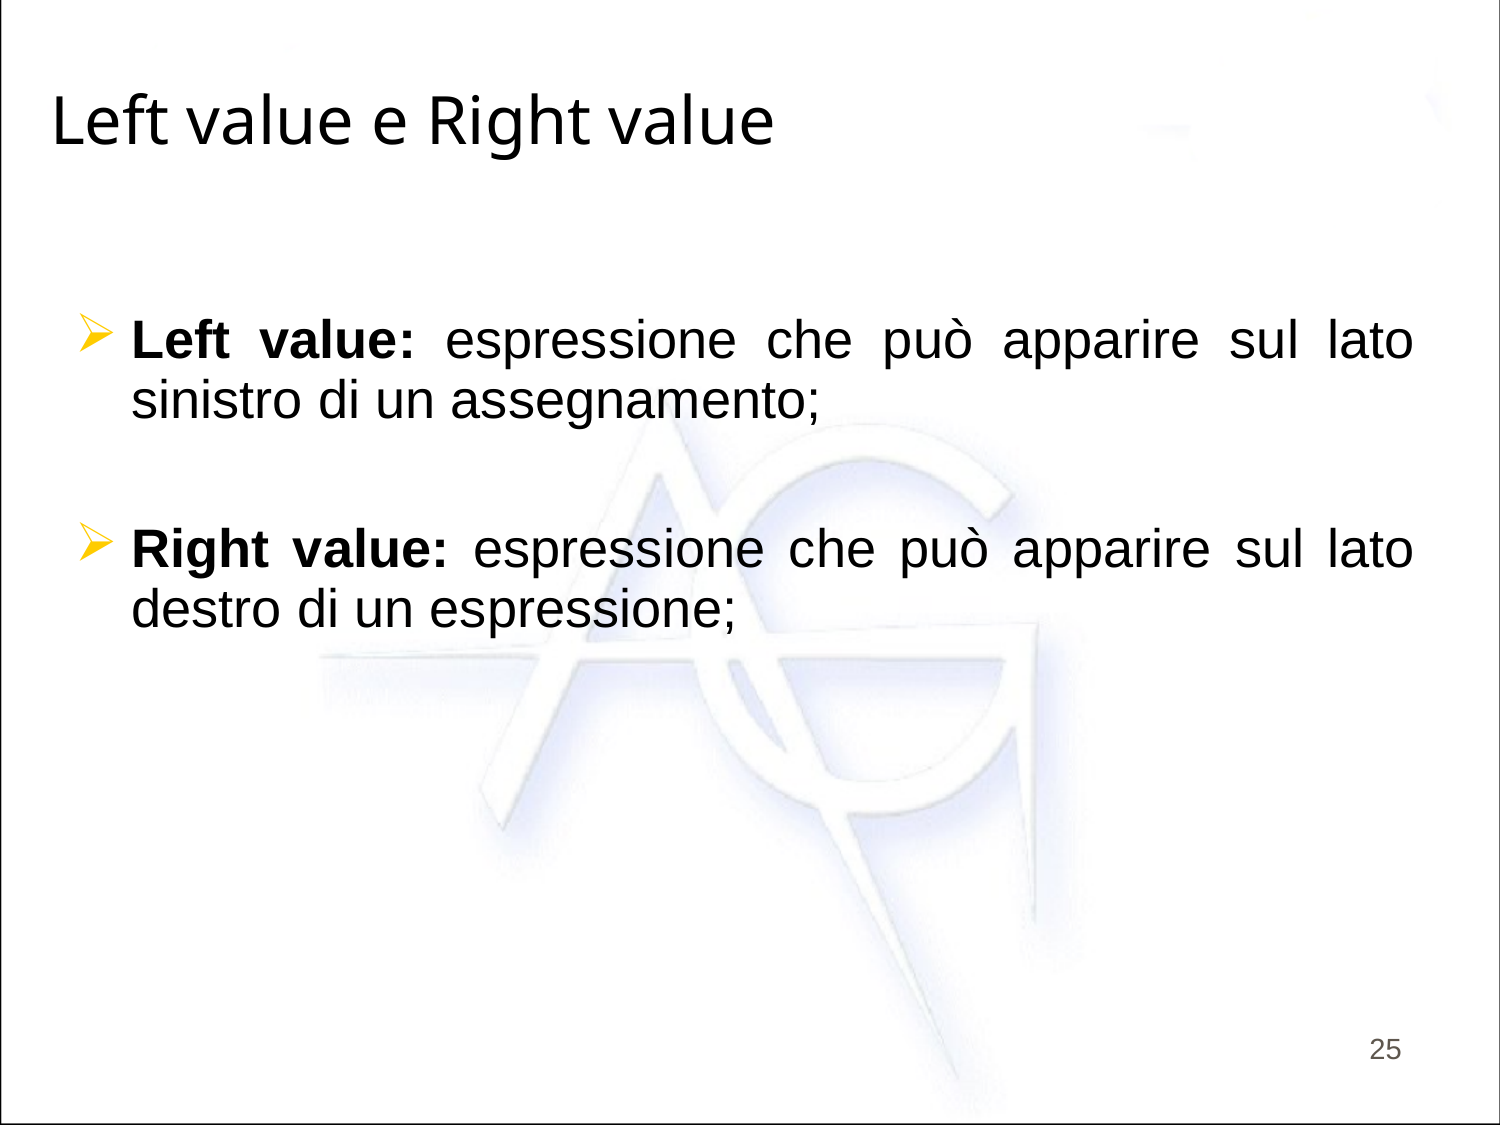

# Left value e Right value
Left value: espressione che può apparire sul lato sinistro di un assegnamento;
Right value: espressione che può apparire sul lato destro di un espressione;
25